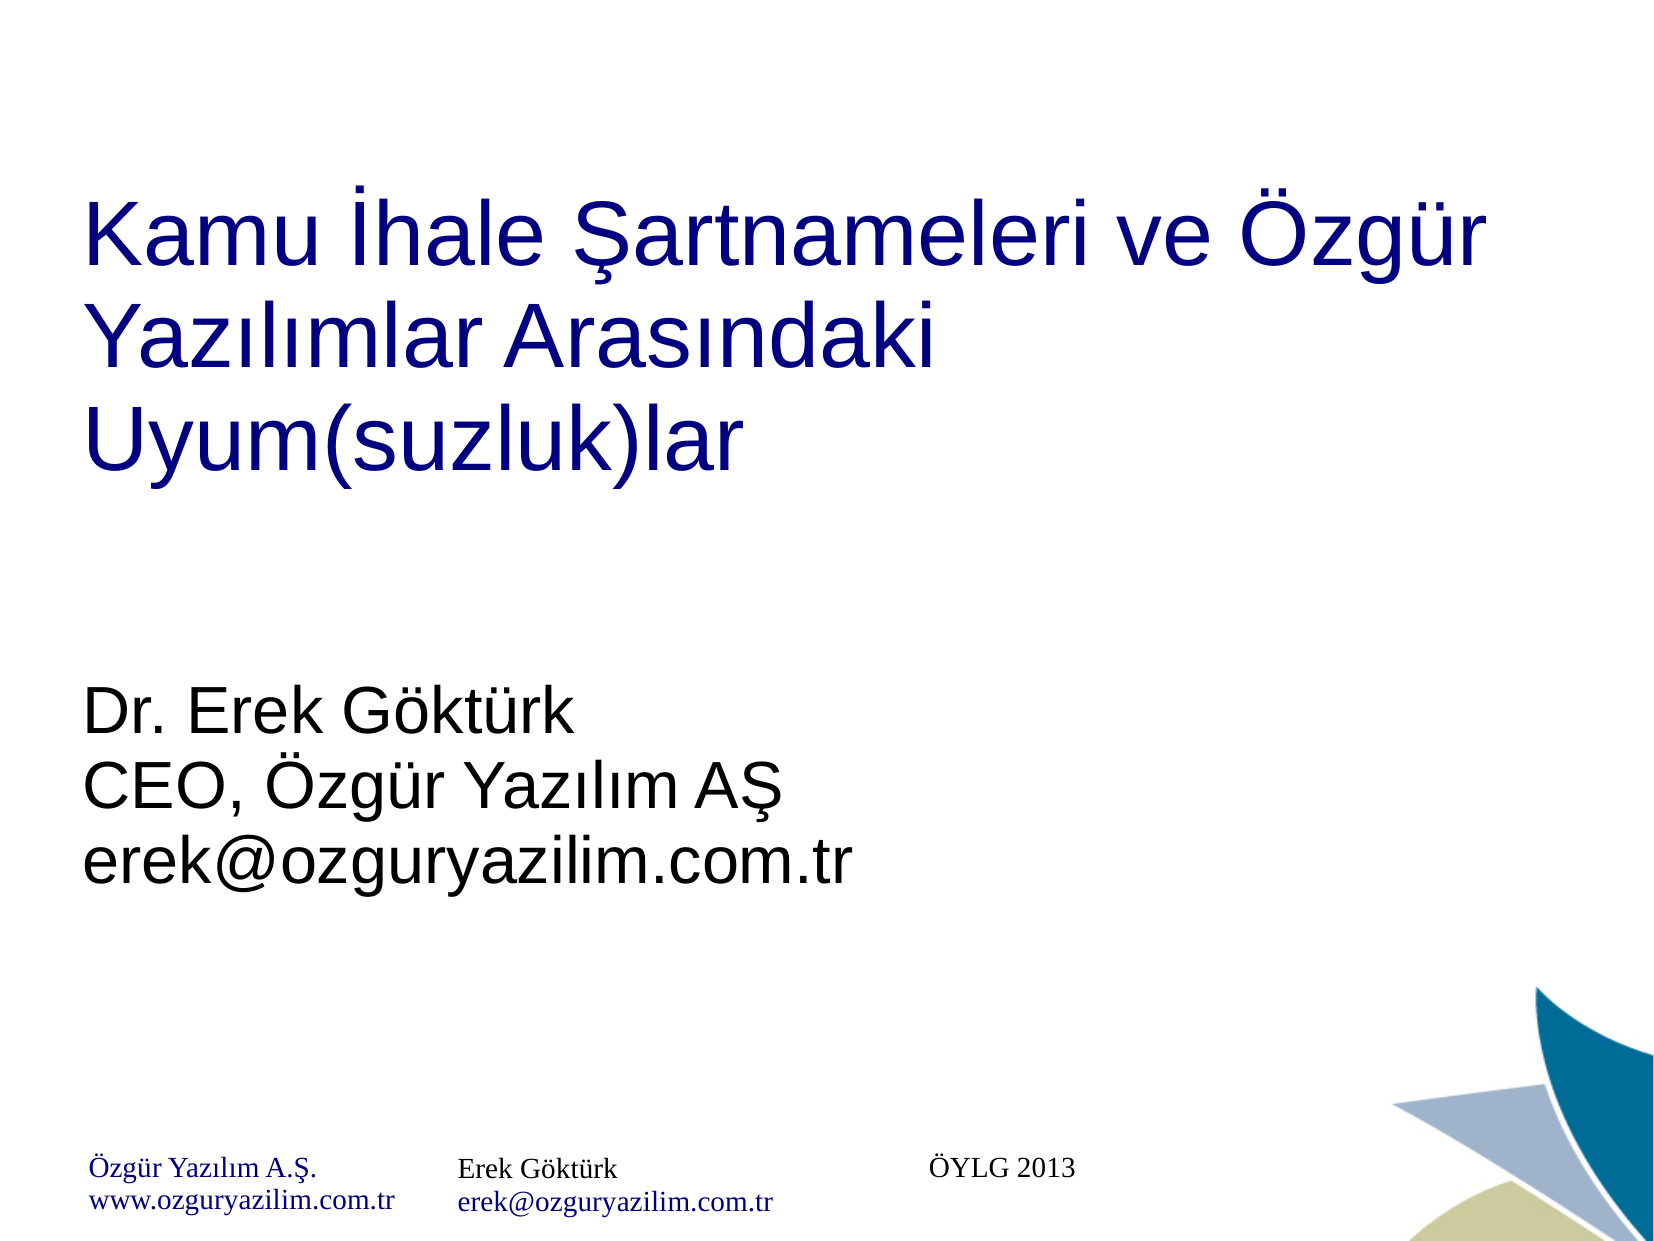

# Kamu İhale Şartnameleri ve Özgür Yazılımlar Arasındaki Uyum(suzluk)lar
Dr. Erek Göktürk
CEO, Özgür Yazılım AŞ
erek@ozguryazilim.com.tr